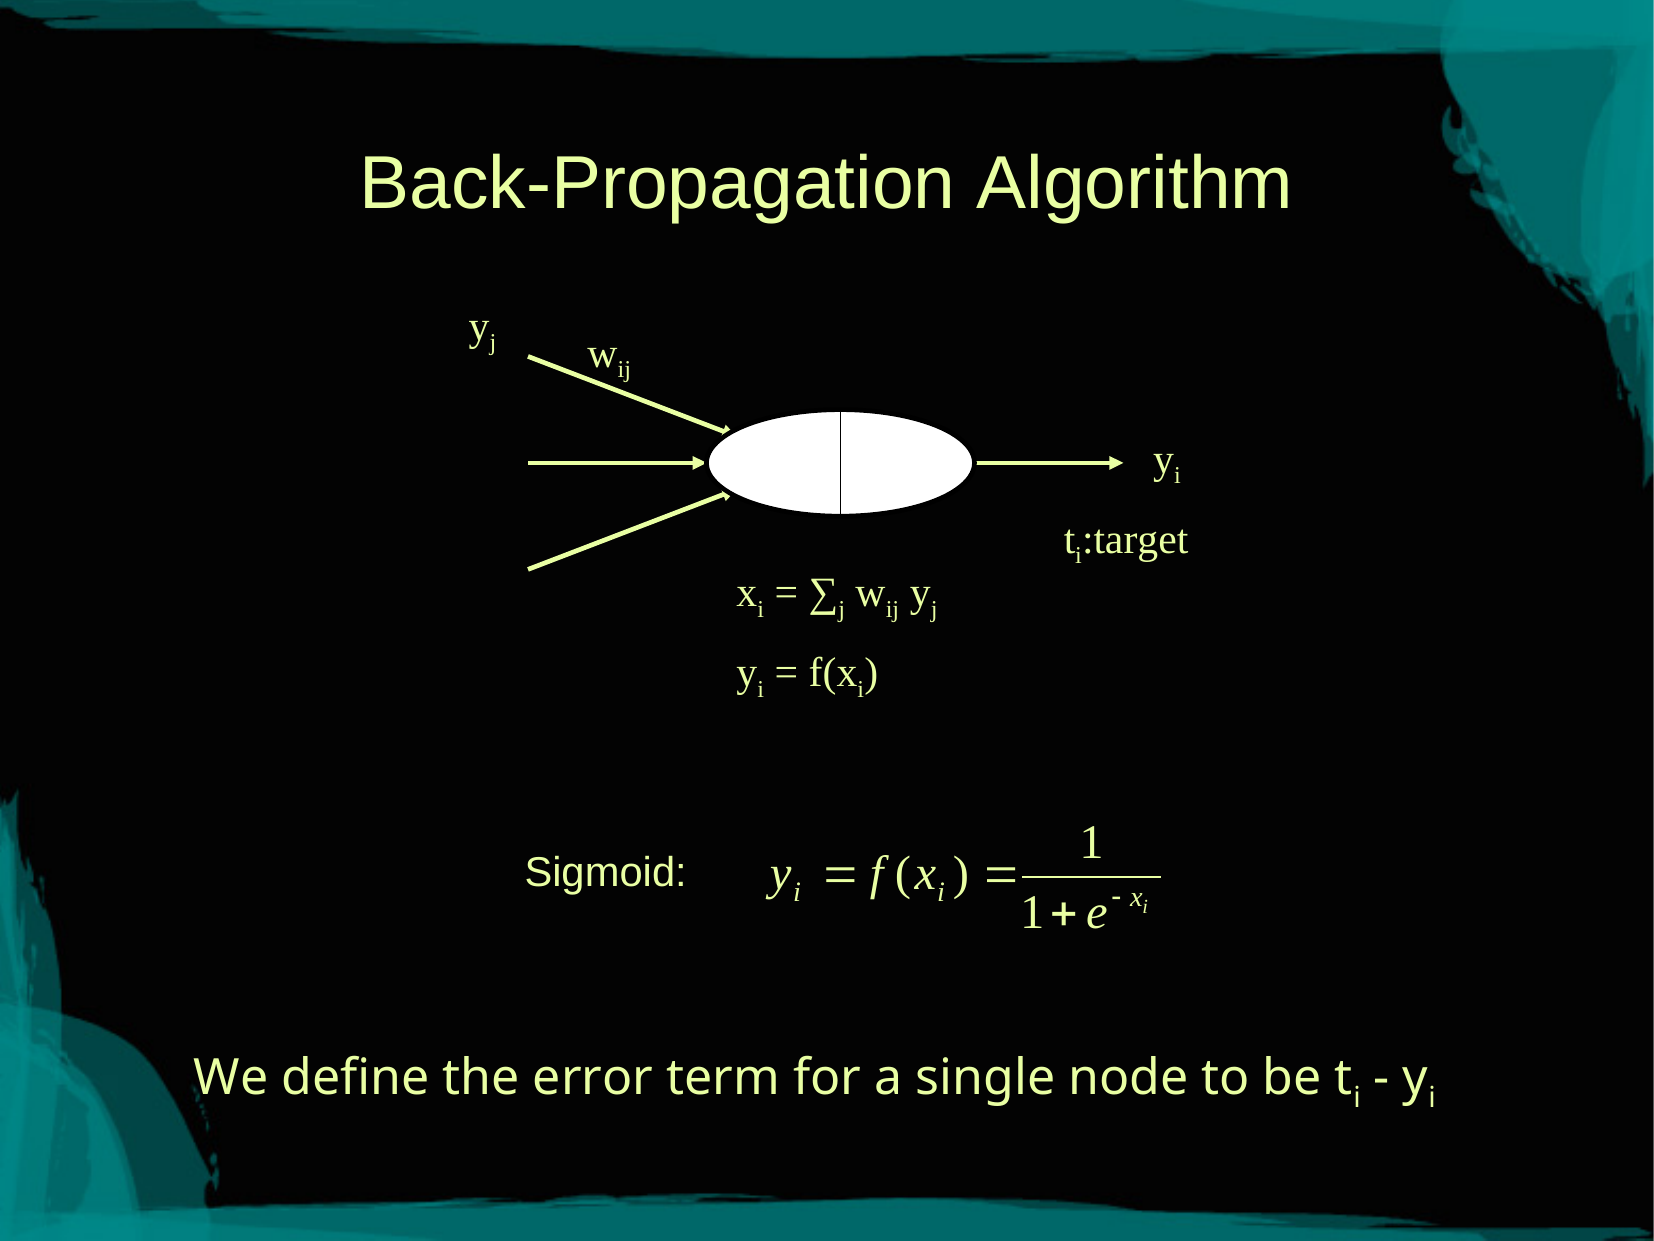

# Back-Propagation Algorithm
yj
wij
yi
ti:target
xi = ∑j wij yj
yi = f(xi)
xi
f
Sigmoid:
We define the error term for a single node to be ti - yi